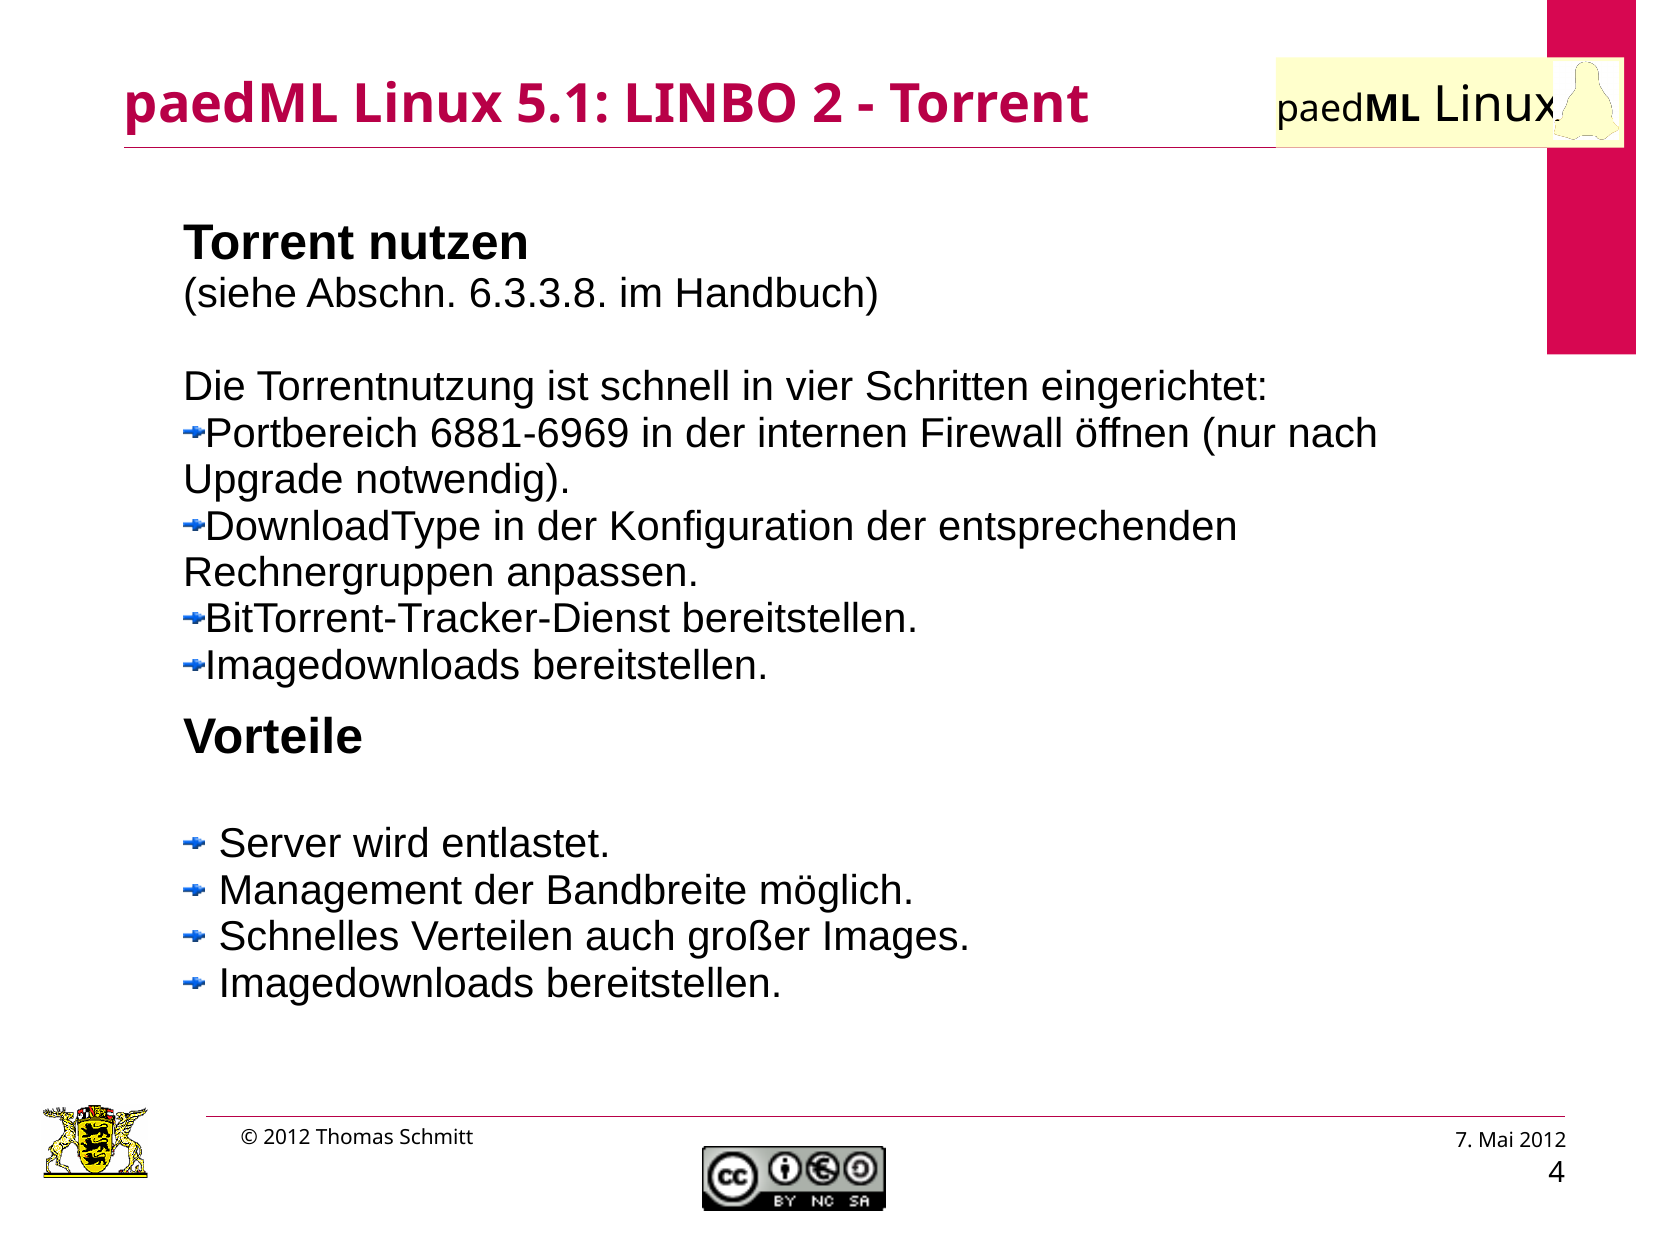

# paedML Linux 5.1: LINBO 2 - Torrent
Torrent nutzen
(siehe Abschn. 6.3.3.8. im Handbuch)
Die Torrentnutzung ist schnell in vier Schritten eingerichtet:
Portbereich 6881-6969 in der internen Firewall öffnen (nur nach Upgrade notwendig).
DownloadType in der Konfiguration der entsprechenden Rechnergruppen anpassen.
BitTorrent-Tracker-Dienst bereitstellen.
Imagedownloads bereitstellen.
Vorteile
Server wird entlastet.
Management der Bandbreite möglich.
Schnelles Verteilen auch großer Images.
Imagedownloads bereitstellen.
© 2012 Thomas Schmitt
7. Mai 2012
4